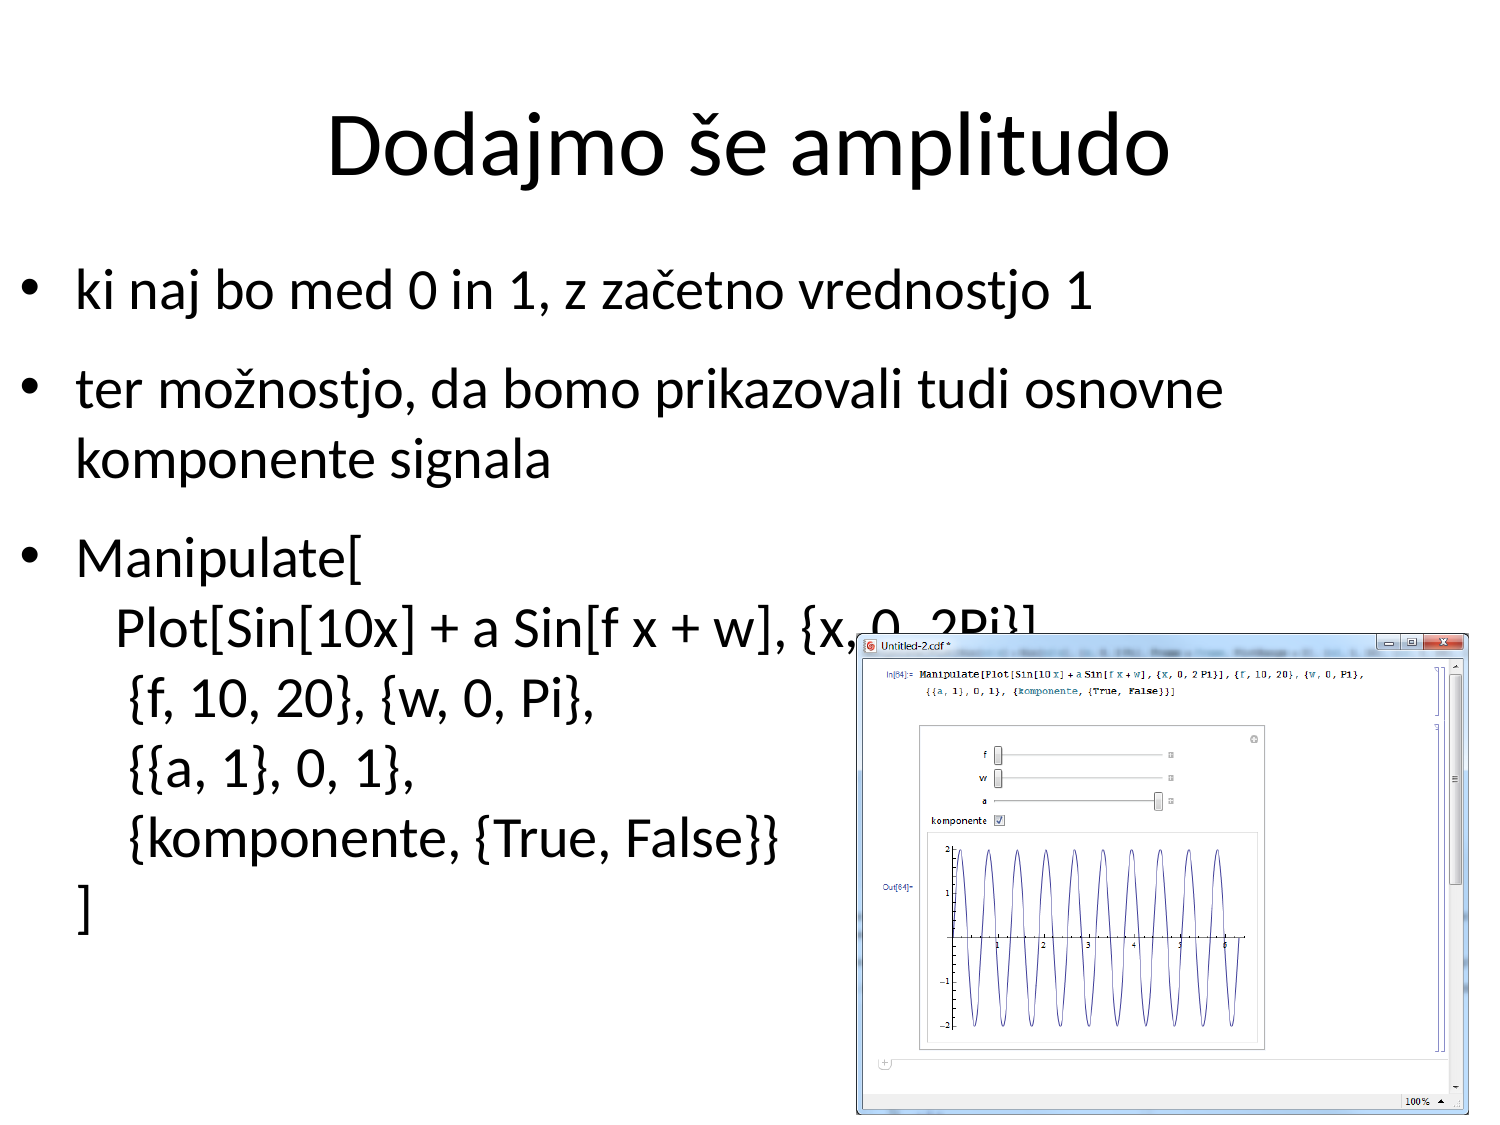

# Dodajmo še amplitudo
ki naj bo med 0 in 1, z začetno vrednostjo 1
ter možnostjo, da bomo prikazovali tudi osnovne komponente signala
Manipulate[
 Plot[Sin[10x] + a Sin[f x + w], {x, 0, 2Pi}],
 {f, 10, 20}, {w, 0, Pi},
 {{a, 1}, 0, 1},
 {komponente, {True, False}}
]